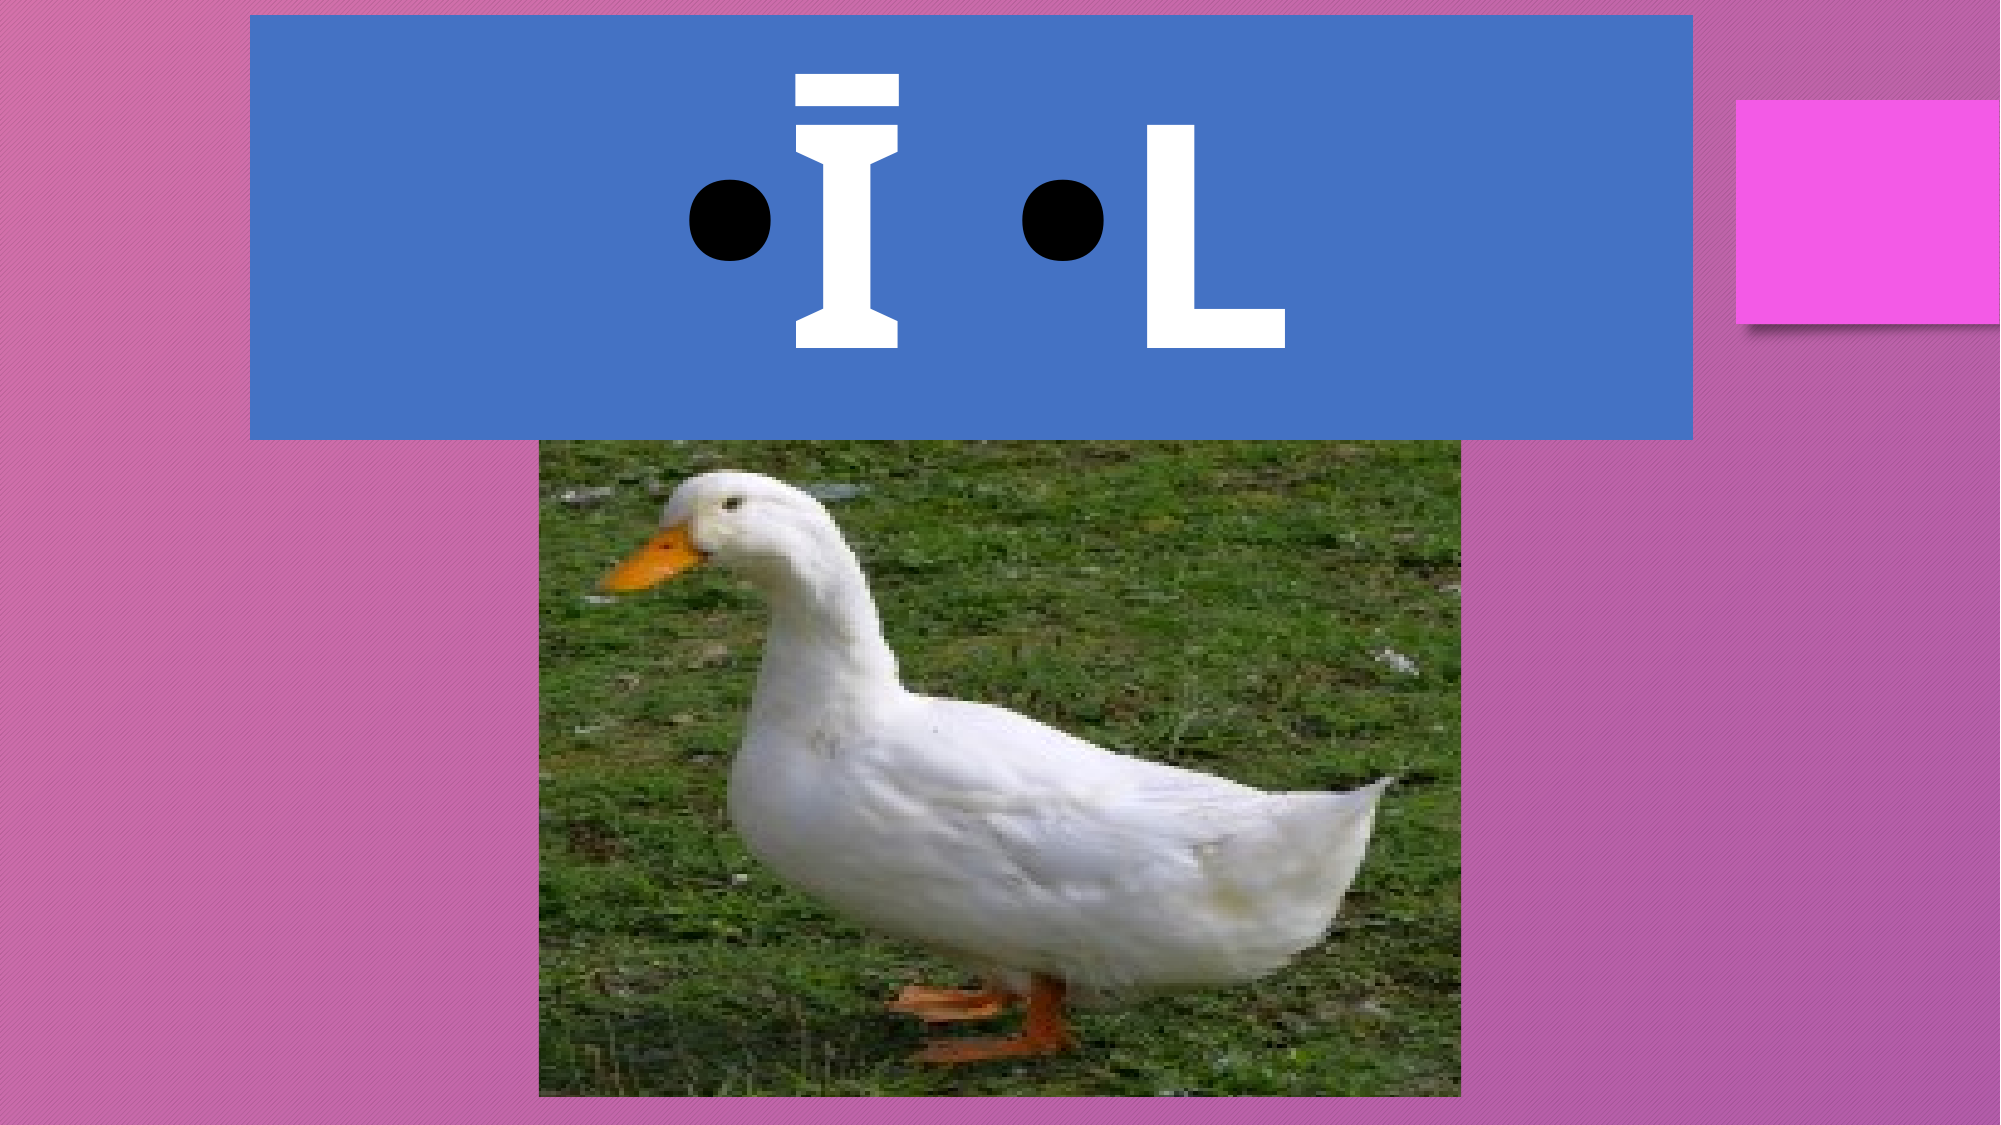

| | Ī | L | |
| --- | --- | --- | --- |